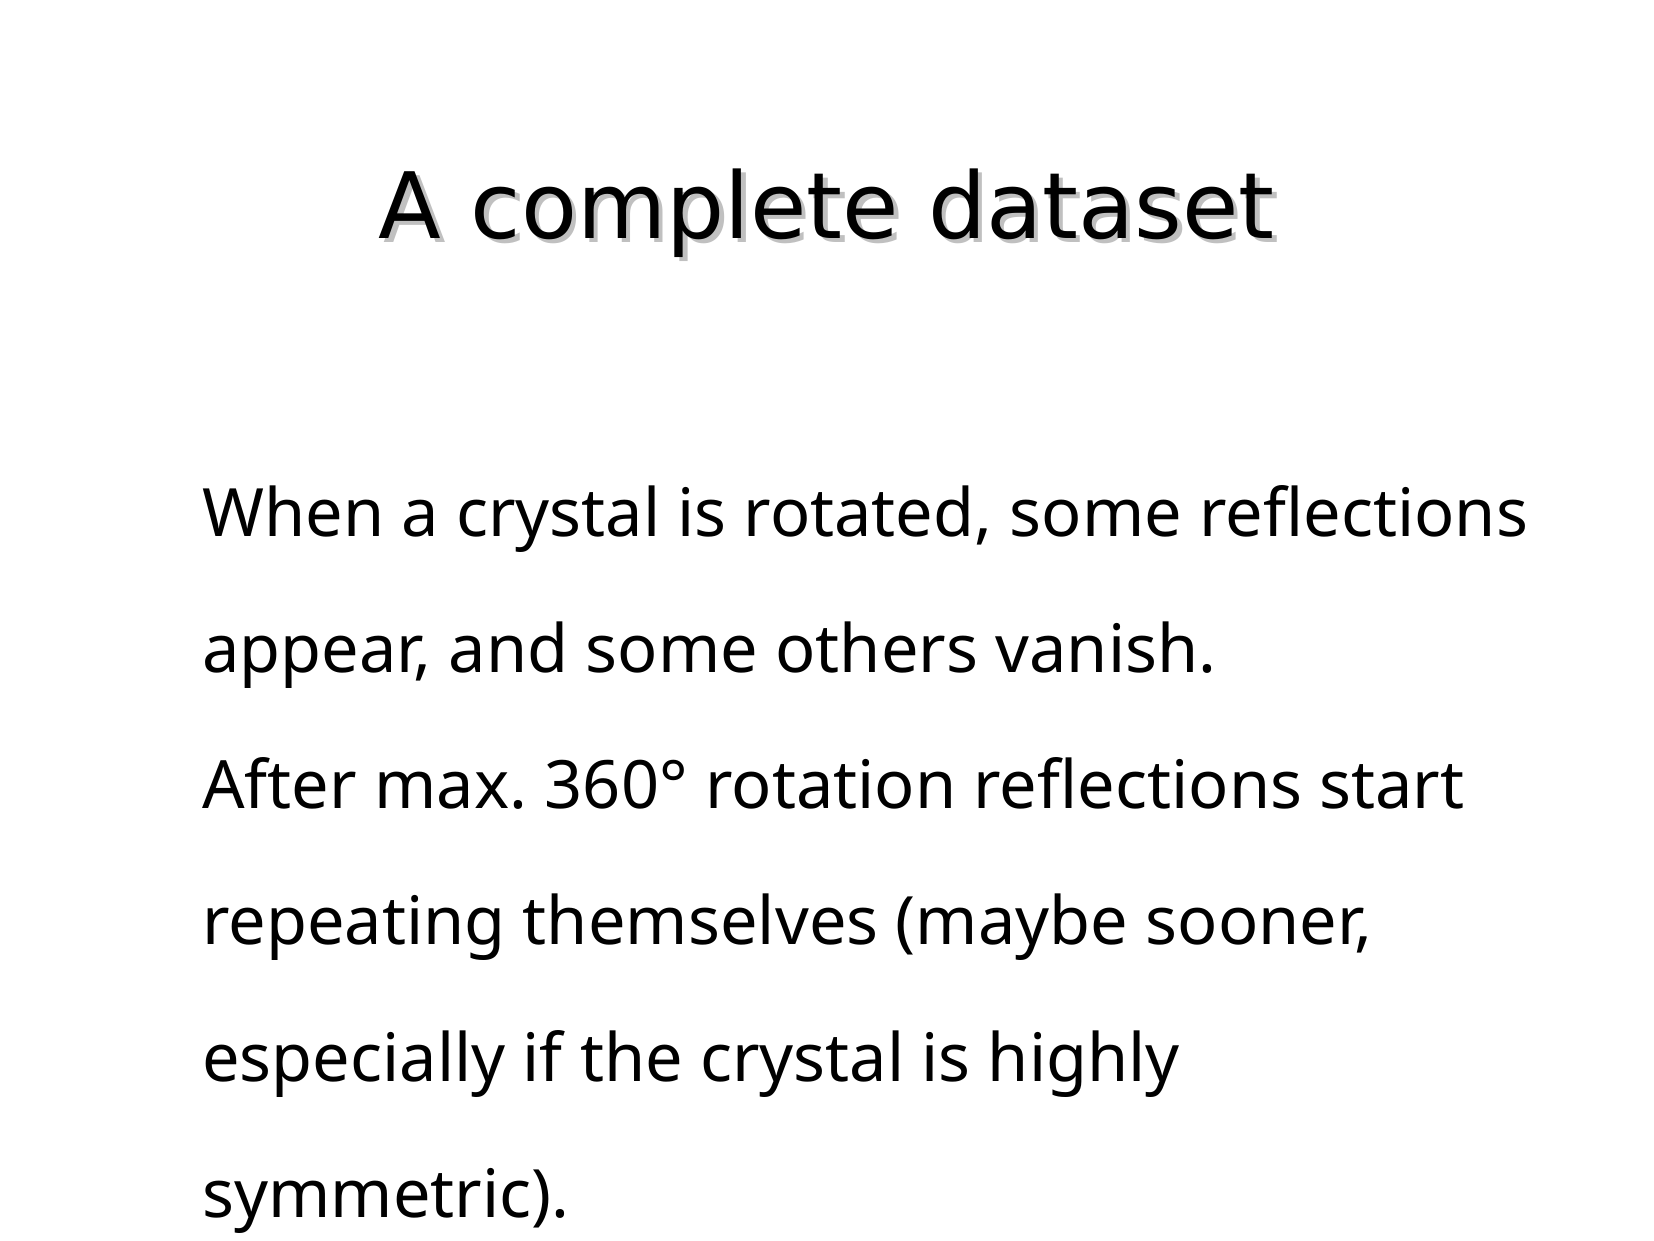

# A complete dataset
When a crystal is rotated, some reflections appear, and some others vanish.
After max. 360° rotation reflections start repeating themselves (maybe sooner, especially if the crystal is highly symmetric).